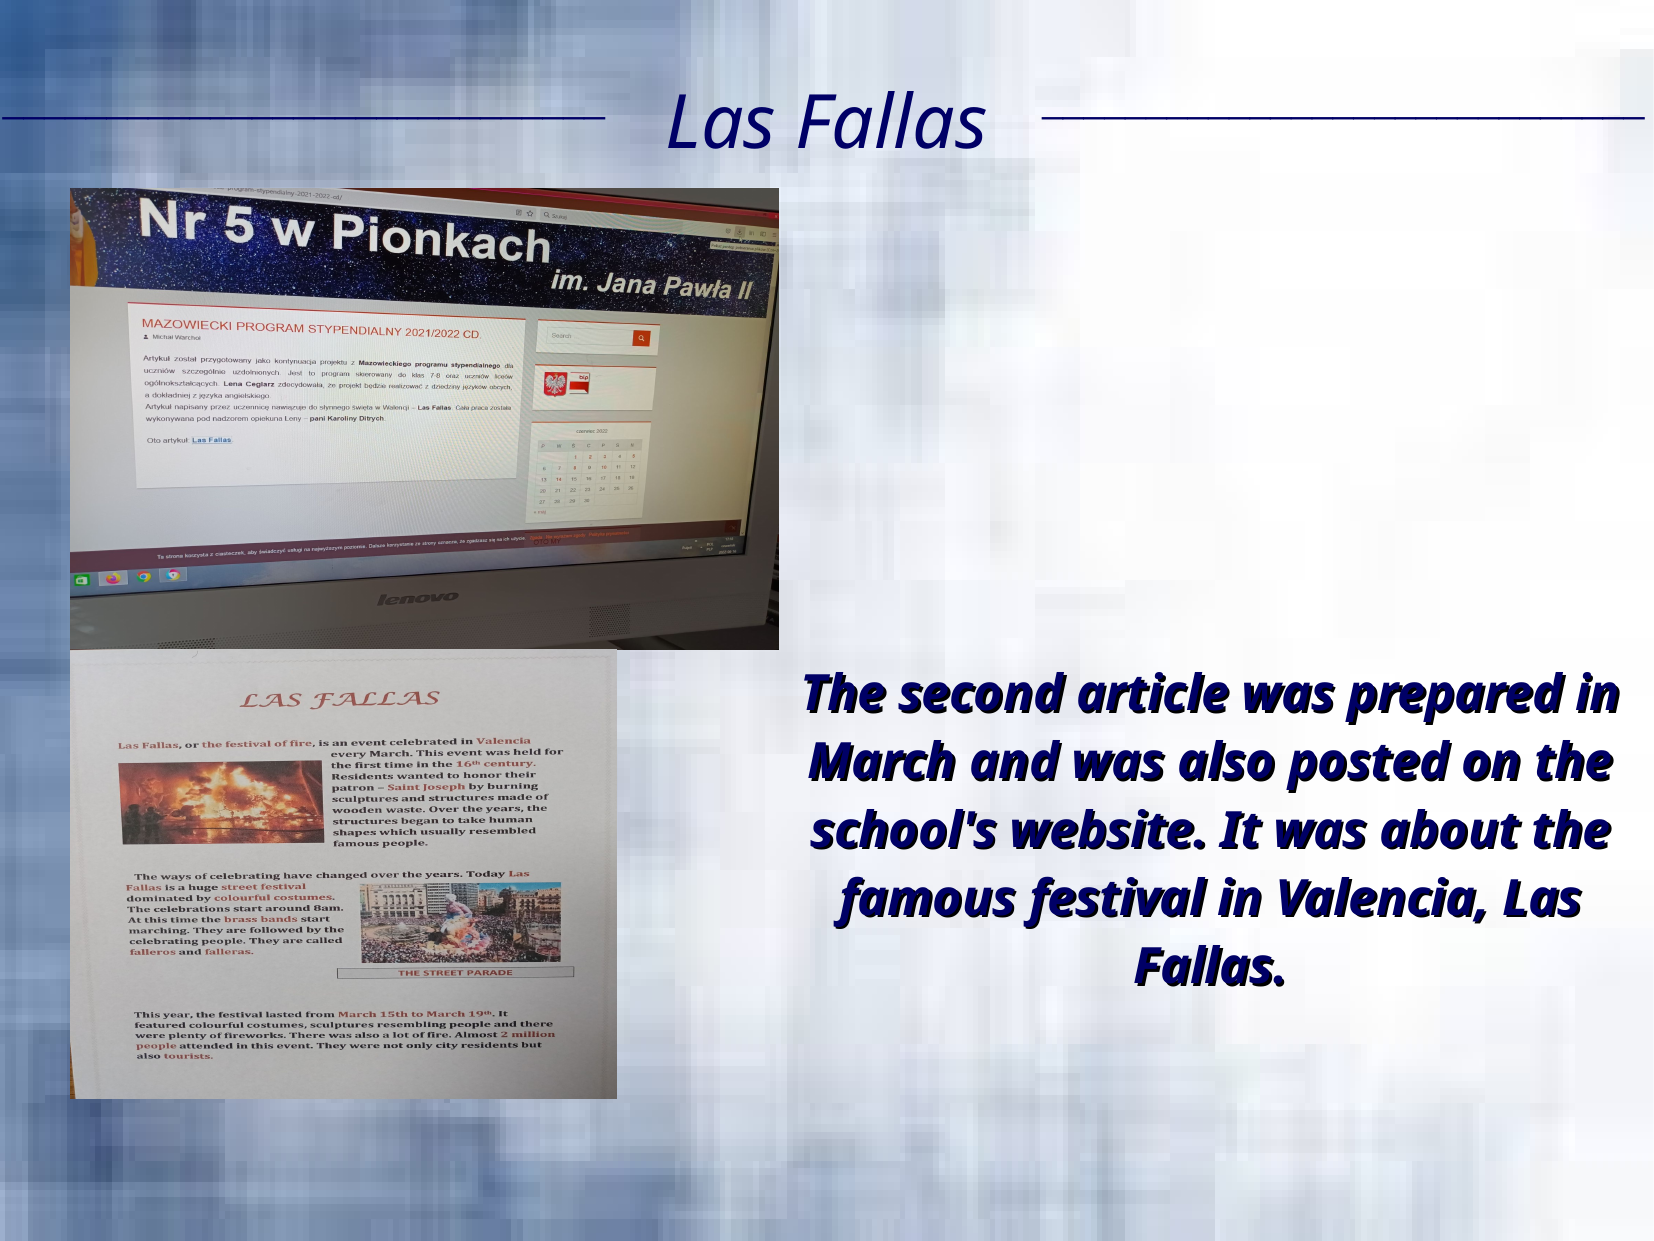

Las Fallas
_____________________________
_____________________________
The second article was prepared in March and was also posted on the school's website. It was about the famous festival in Valencia, Las Fallas.